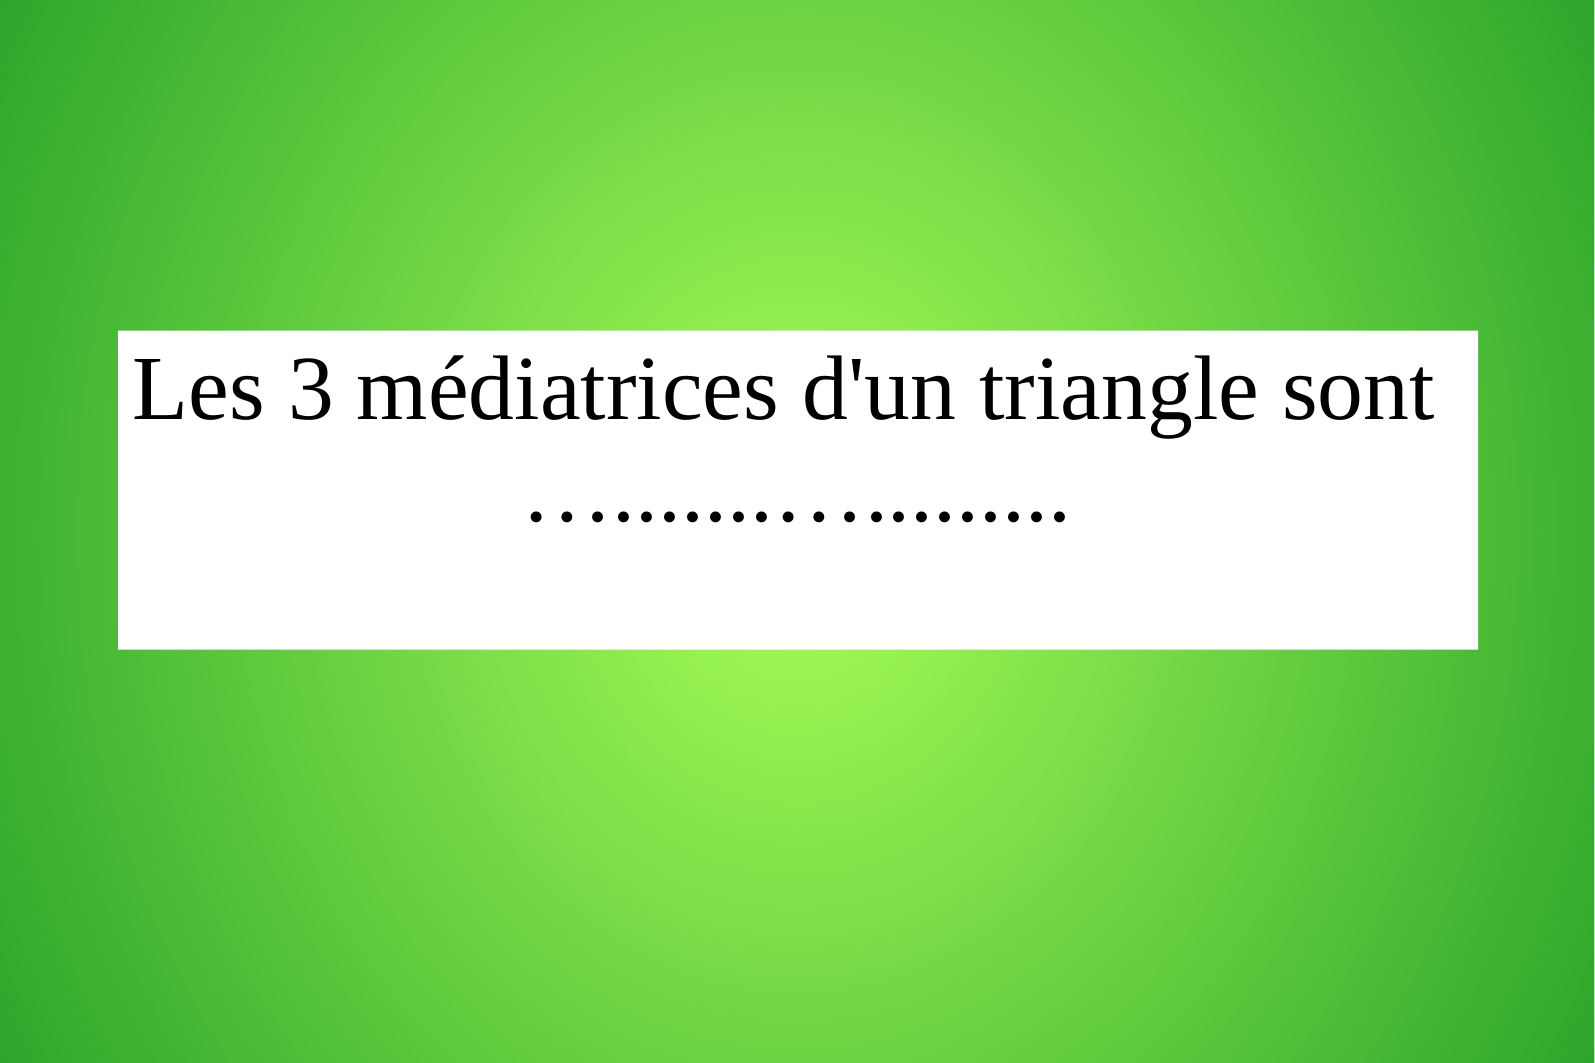

Les 3 médiatrices d'un triangle sont
….......….........